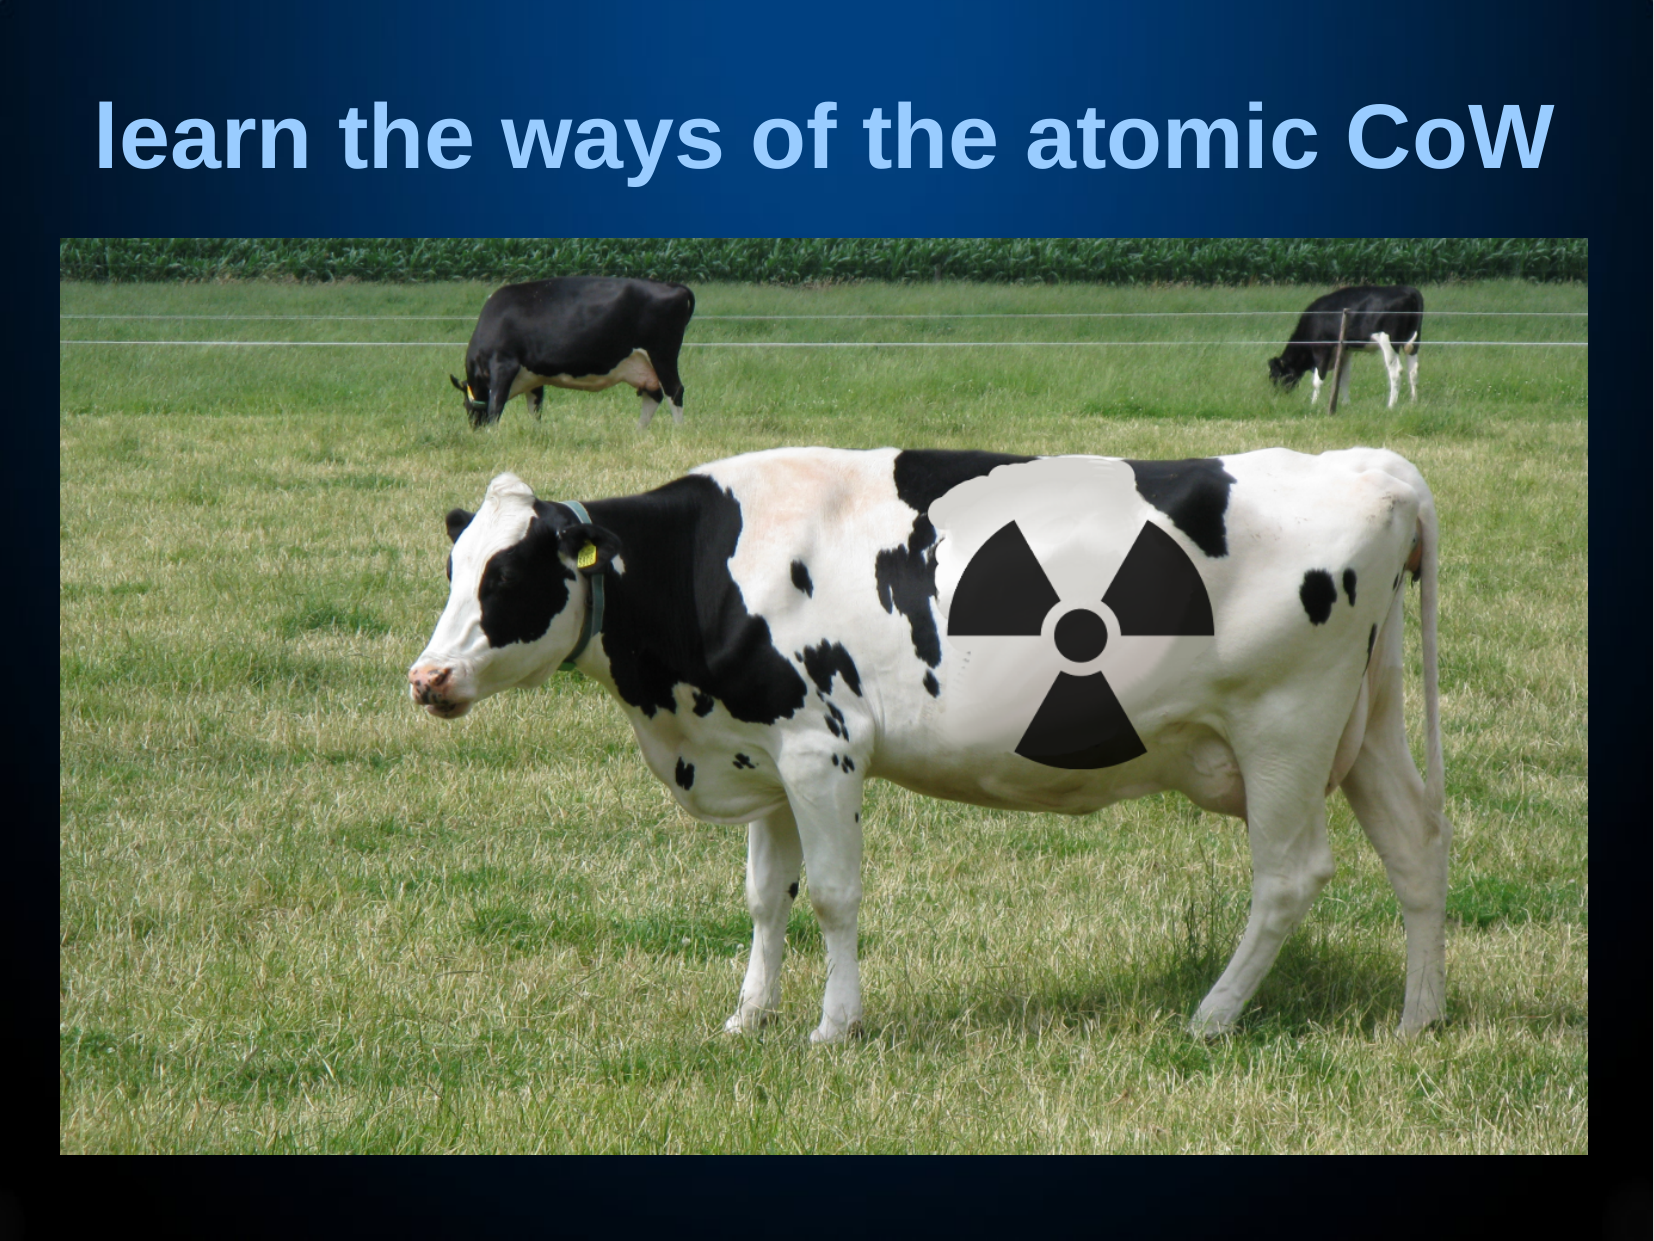

# learn the ways of the atomic CoW